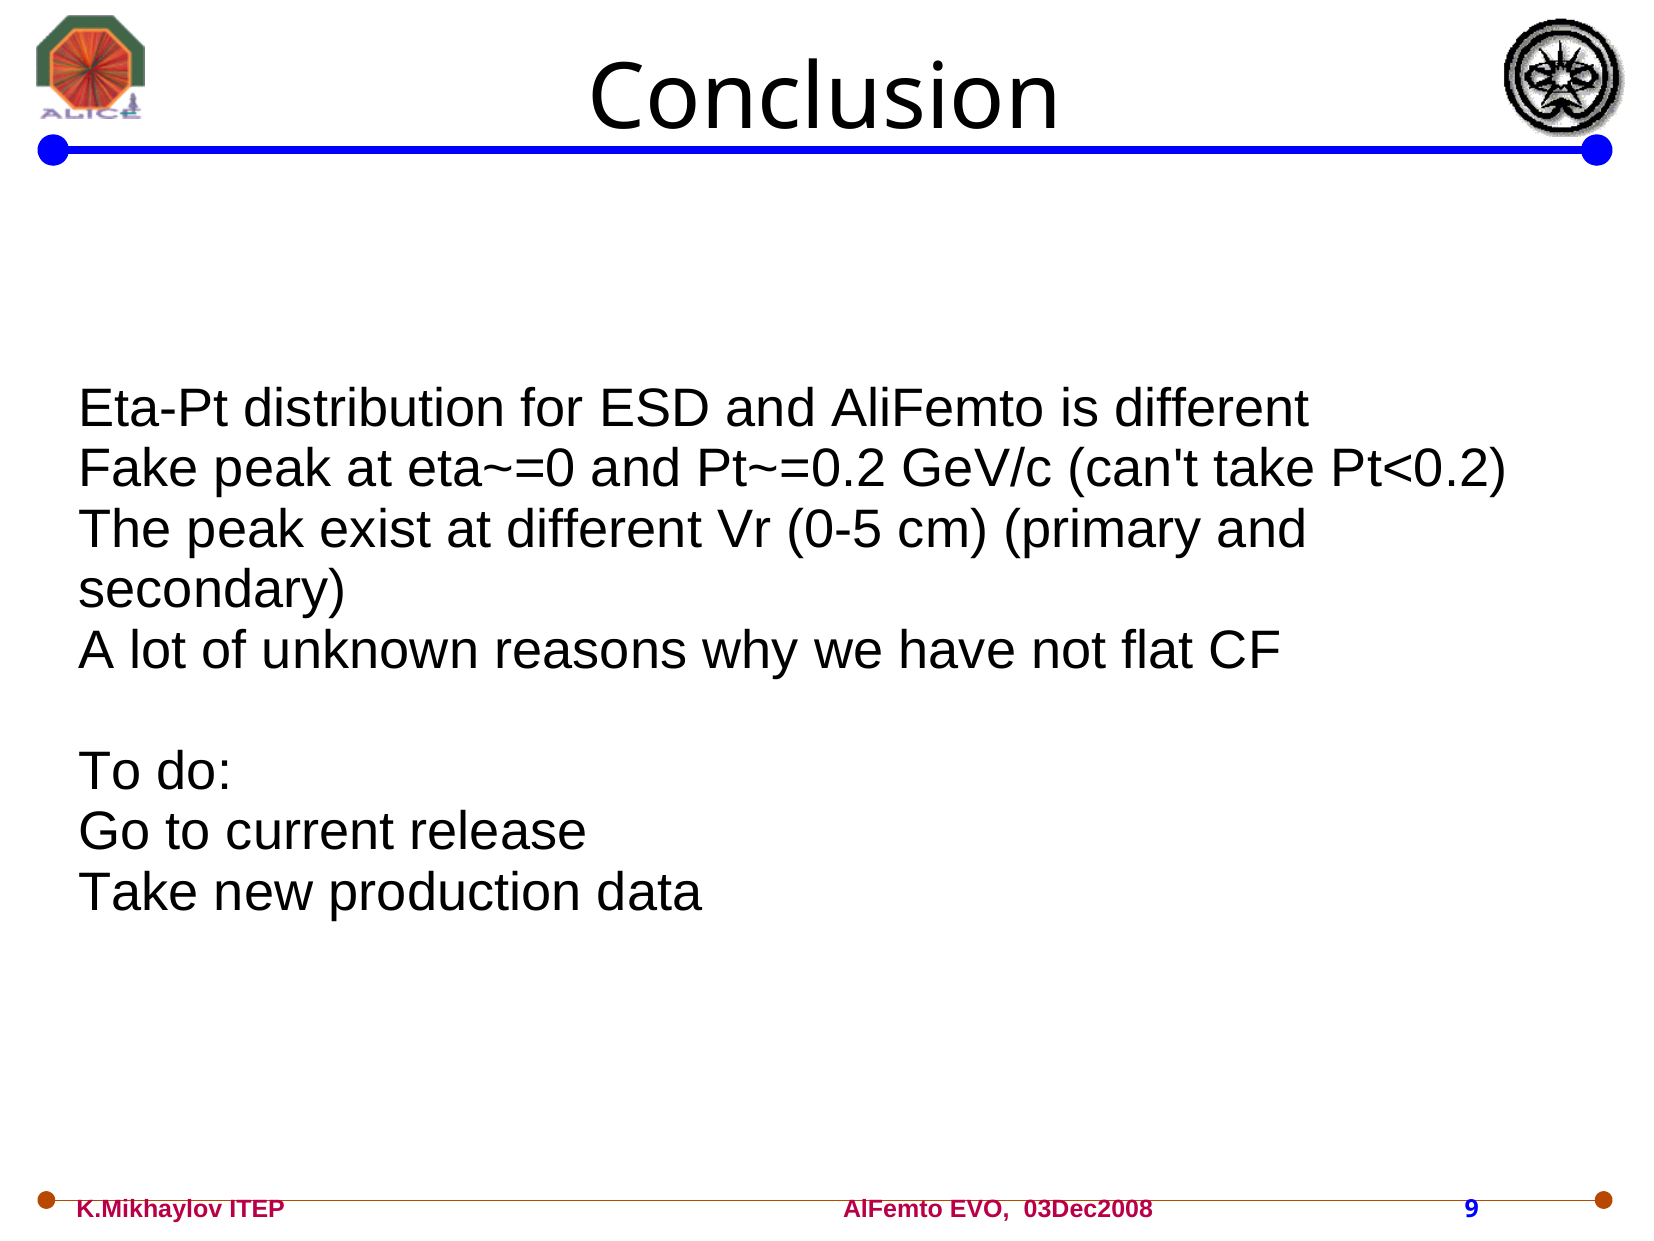

# Conclusion
Eta-Pt distribution for ESD and AliFemto is different
Fake peak at eta~=0 and Pt~=0.2 GeV/c (can't take Pt<0.2)
The peak exist at different Vr (0-5 cm) (primary and secondary)
A lot of unknown reasons why we have not flat CF
To do:
Go to current release
Take new production data
K.Mikhaylov ITEP AlFemto EVO, 03Dec2008